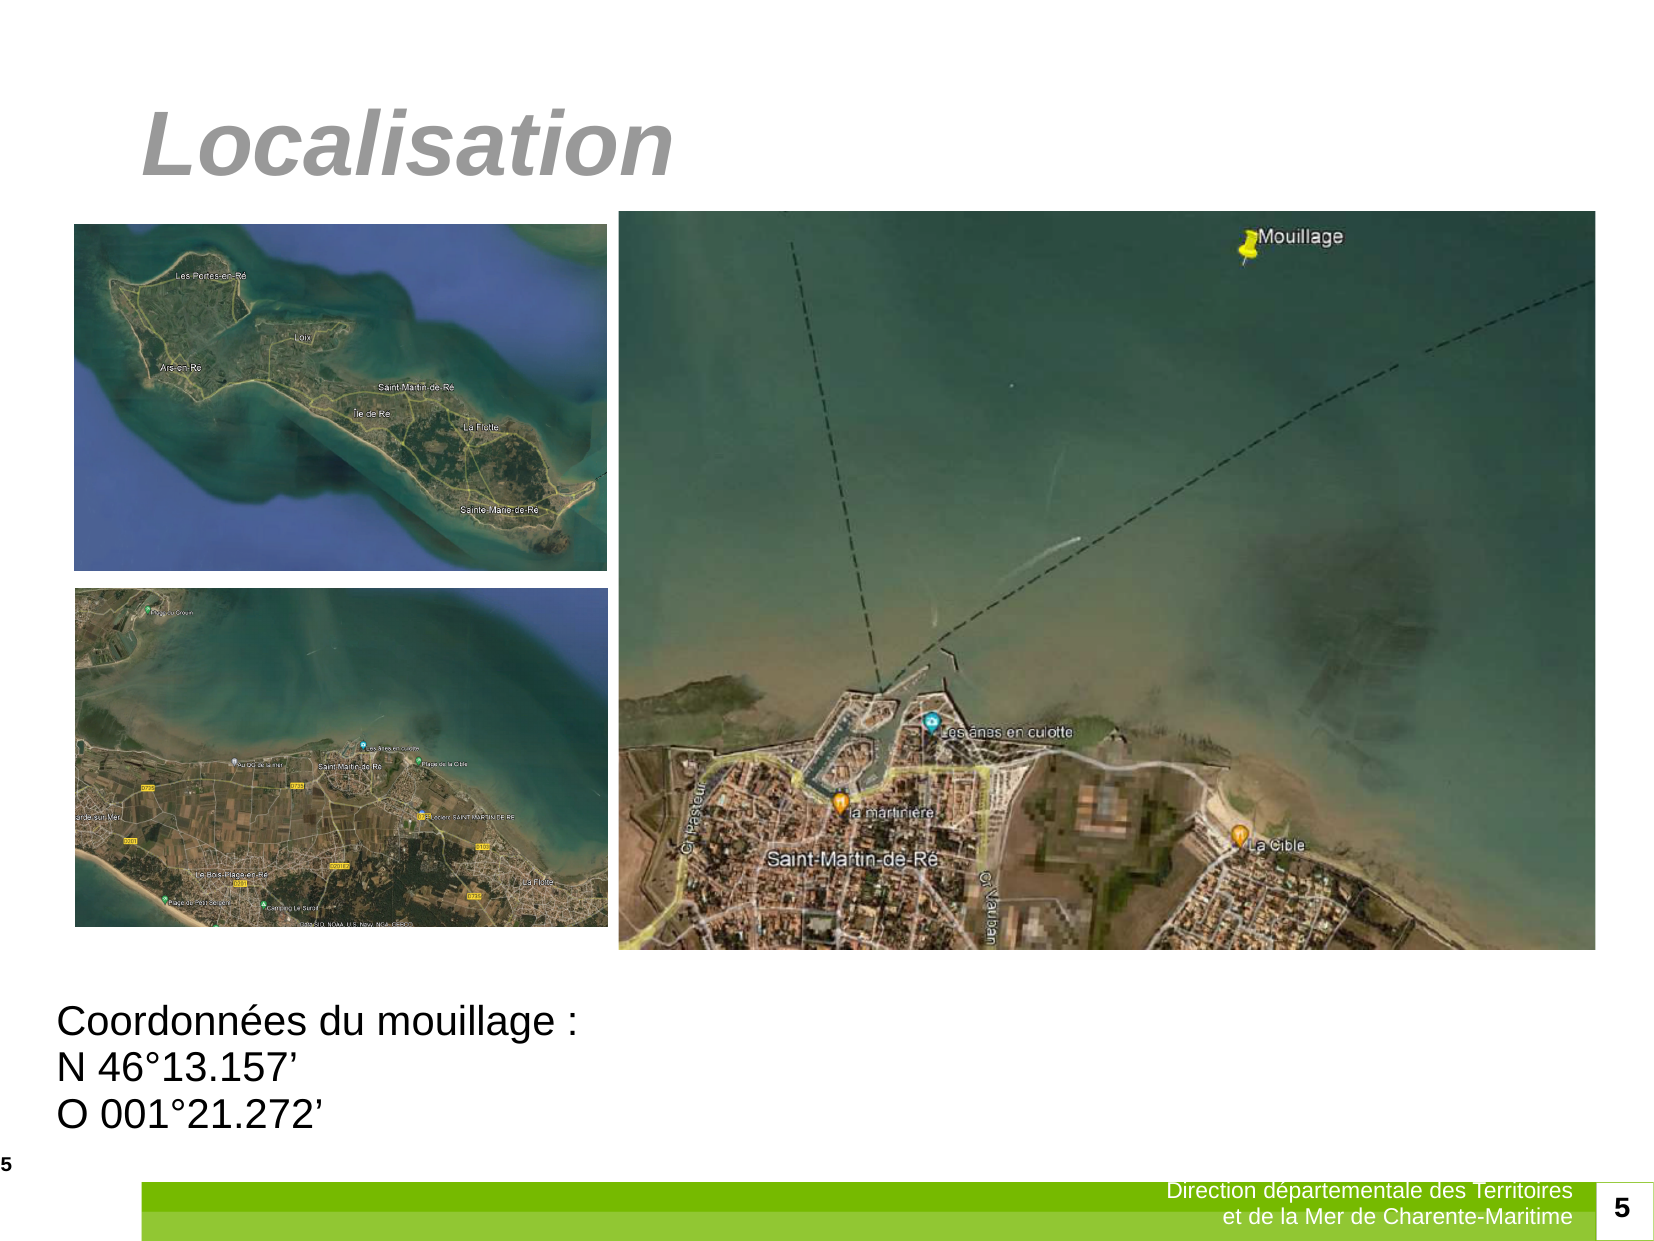

# Localisation
Coordonnées du mouillage :
N 46°13.157’
O 001°21.272’
5